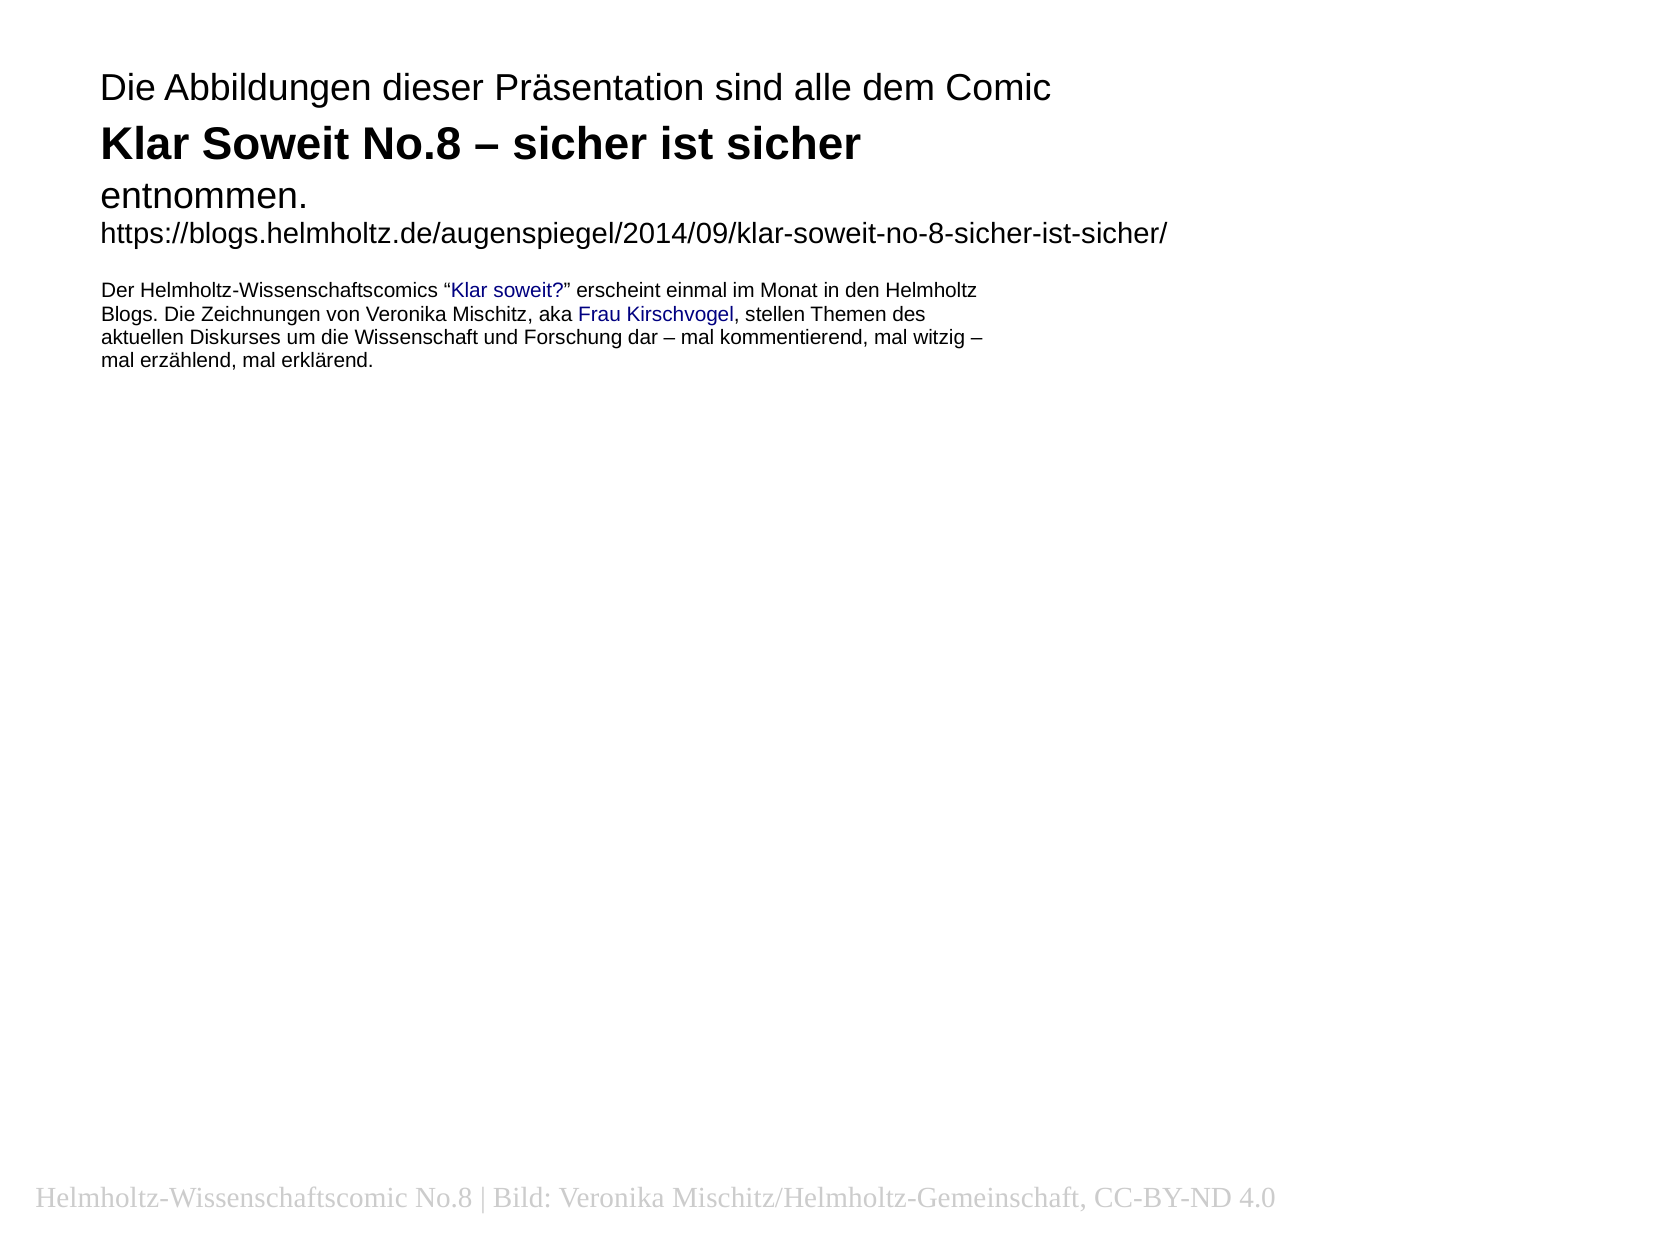

Die Abbildungen dieser Präsentation sind alle dem Comic
Klar Soweit No.8 – sicher ist sicher
entnommen.
https://blogs.helmholtz.de/augenspiegel/2014/09/klar-soweit-no-8-sicher-ist-sicher/
Der Helmholtz-Wissenschaftscomics “Klar soweit?” erscheint einmal im Monat in den Helmholtz Blogs. Die Zeichnungen von Veronika Mischitz, aka Frau Kirschvogel, stellen Themen des aktuellen Diskurses um die Wissenschaft und Forschung dar – mal kommentierend, mal witzig – mal erzählend, mal erklärend.